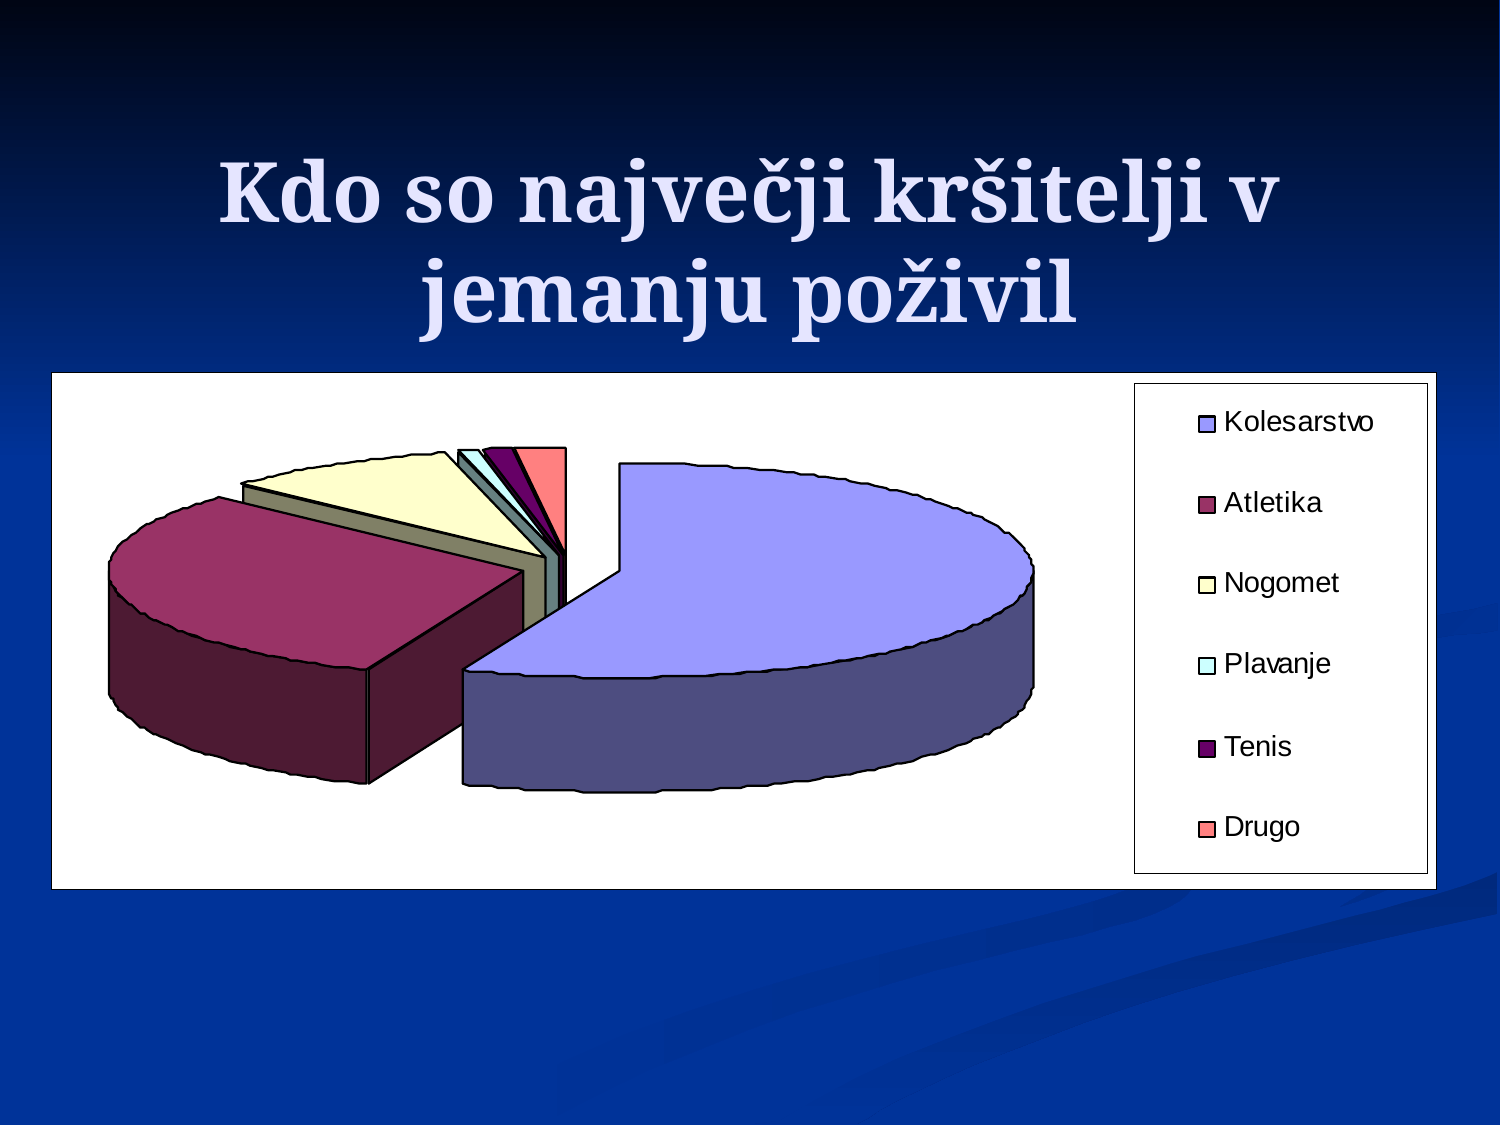

# Kdo so največji kršitelji v jemanju poživil